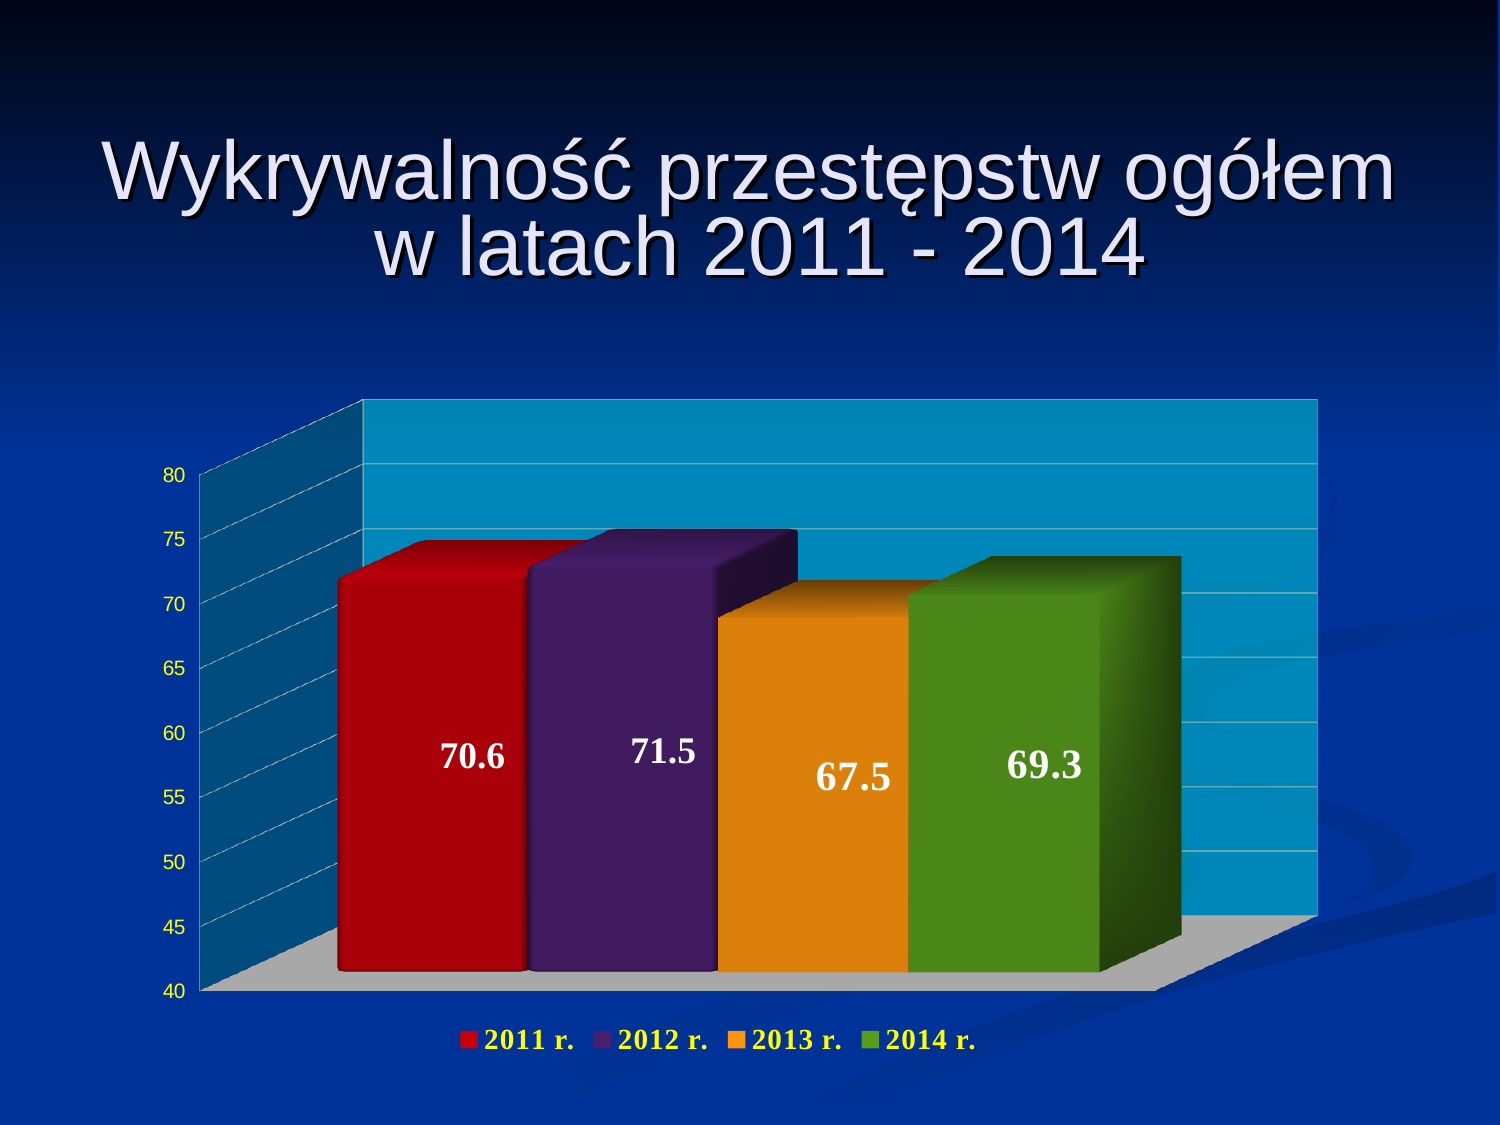

# Wykrywalność przestępstw ogółem w latach 2011 - 2014
[unsupported chart]